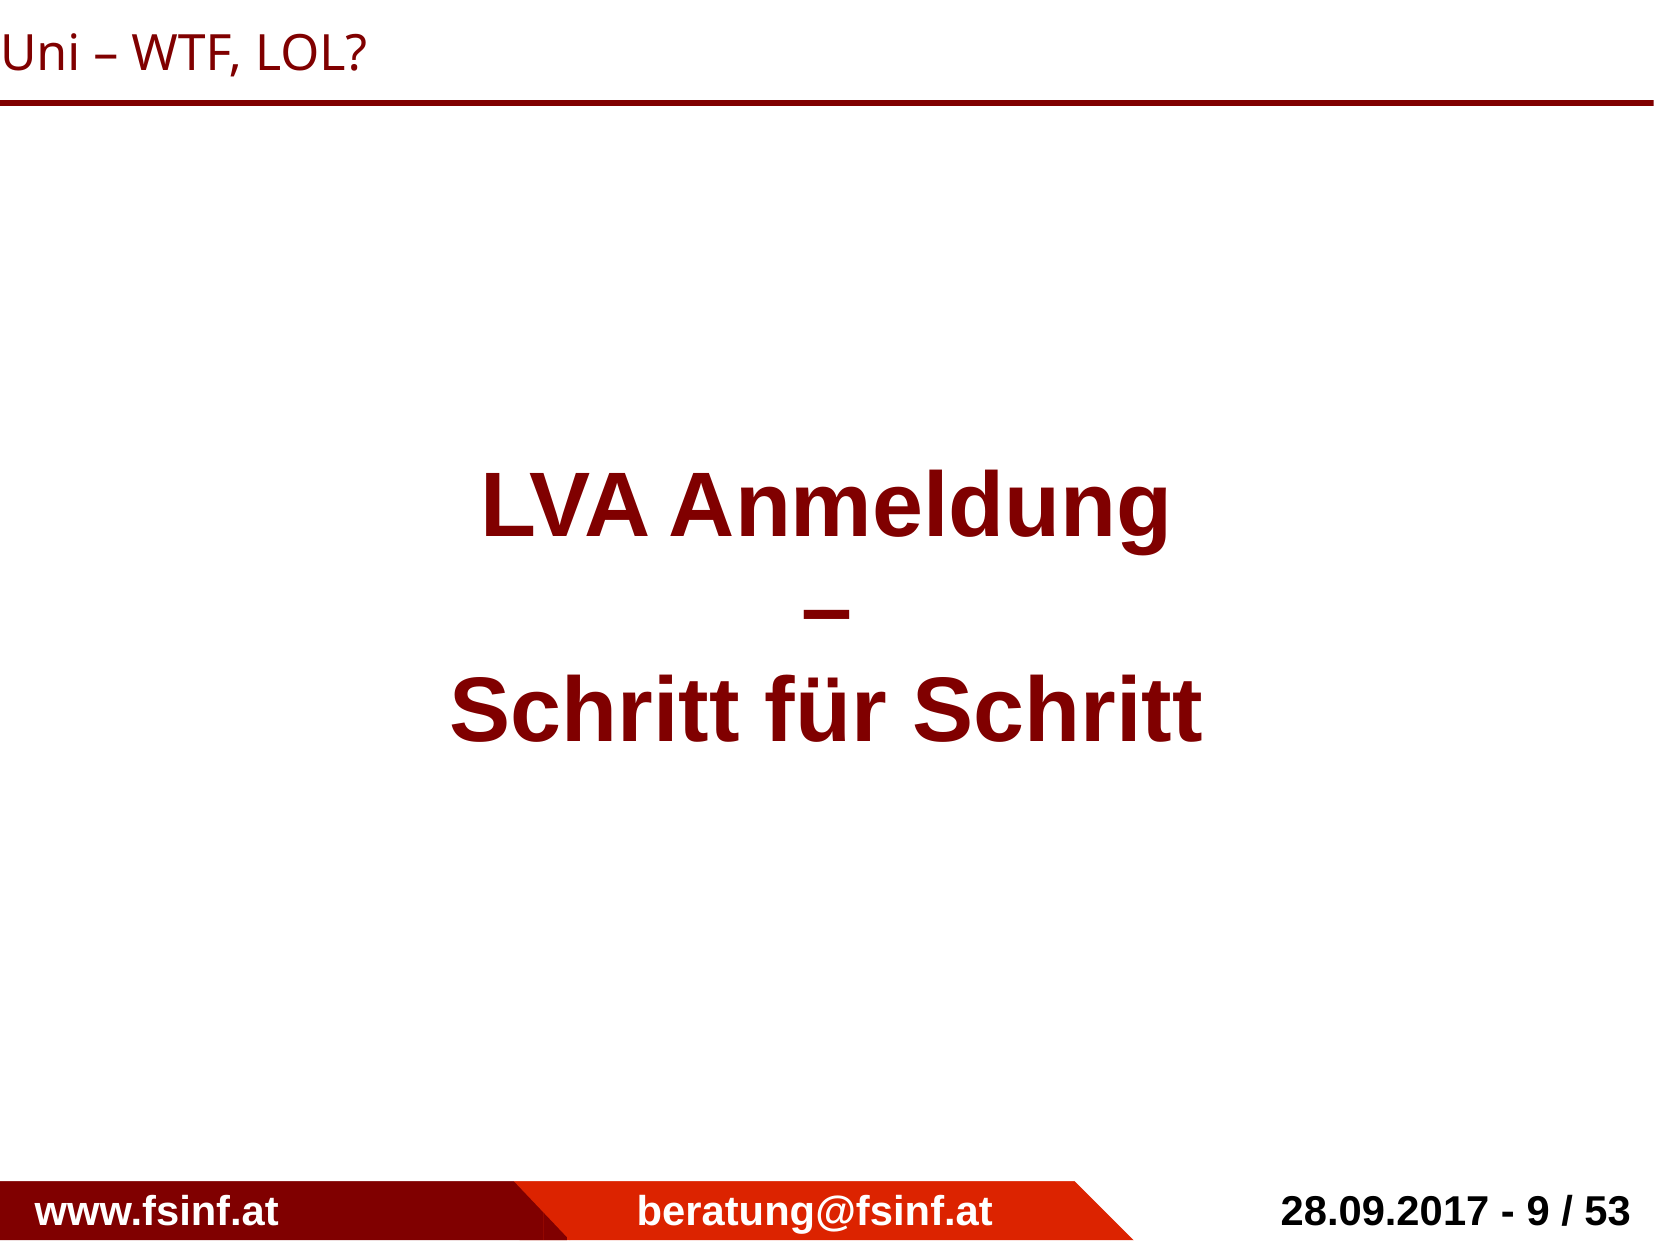

# LVA Anmeldung – Schritt für Schritt